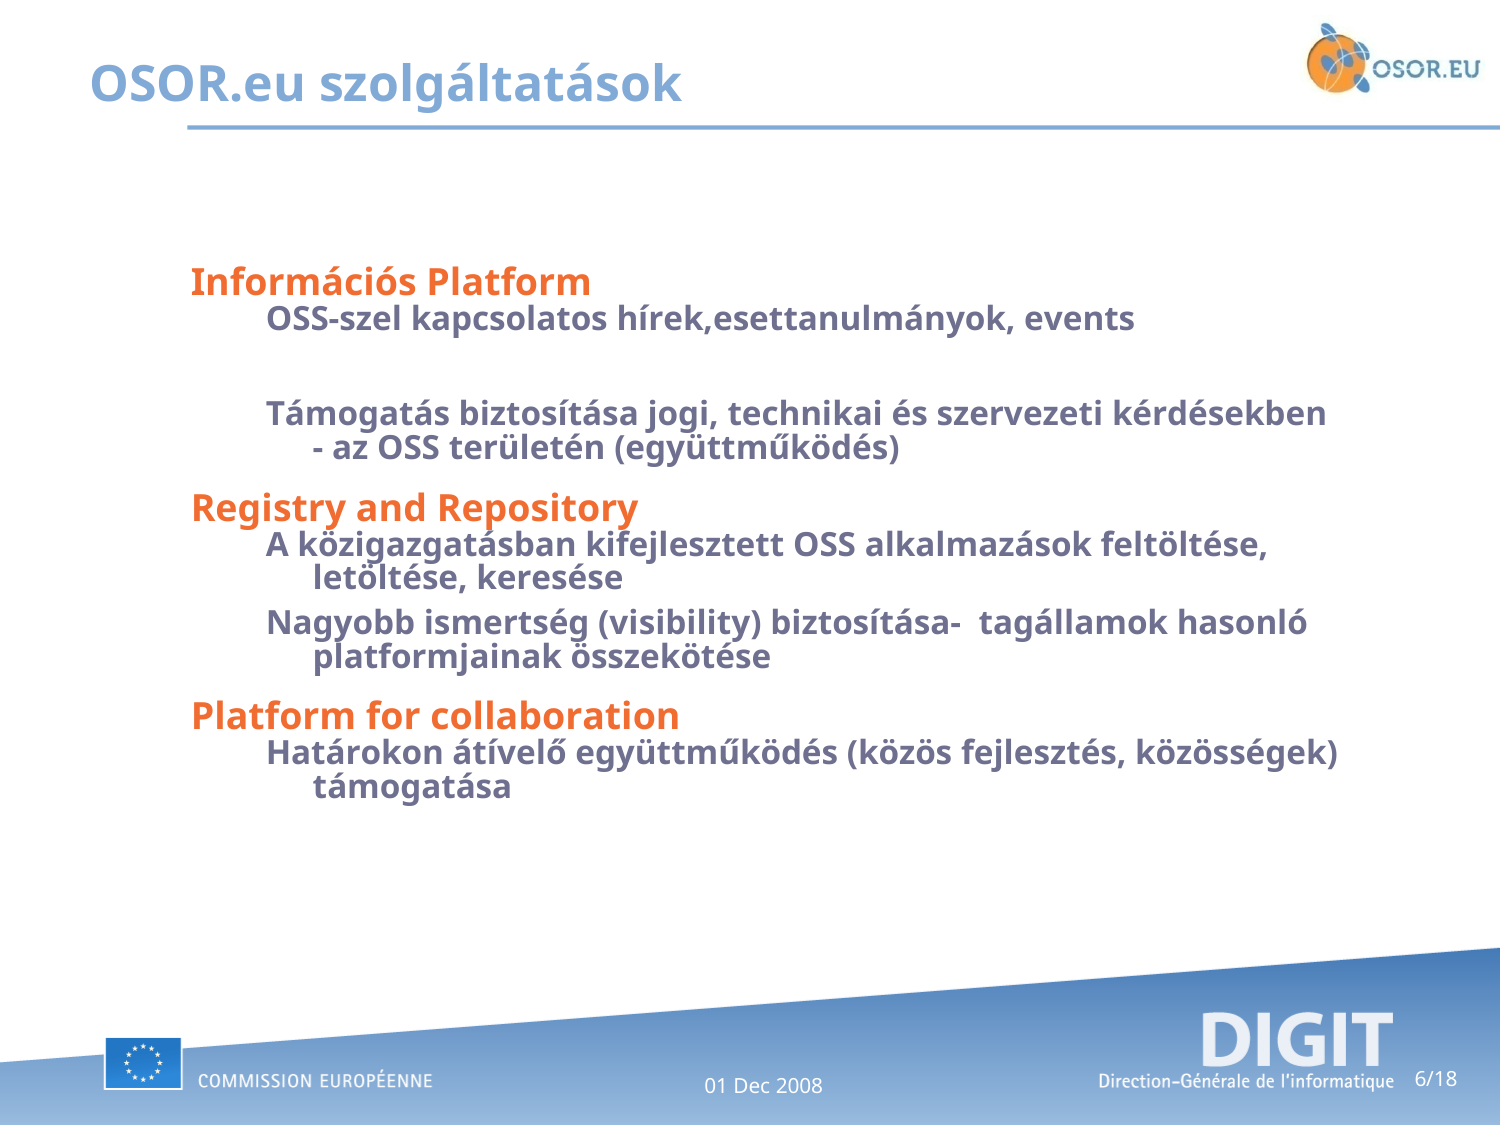

# OSOR.eu szolgáltatások
Információs Platform
OSS-szel kapcsolatos hírek,esettanulmányok, events
Támogatás biztosítása jogi, technikai és szervezeti kérdésekben - az OSS területén (együttműködés)
Registry and Repository
A közigazgatásban kifejlesztett OSS alkalmazások feltöltése, letöltése, keresése
Nagyobb ismertség (visibility) biztosítása- tagállamok hasonló platformjainak összekötése
Platform for collaboration
Határokon átívelő együttműködés (közös fejlesztés, közösségek) támogatása
01 Dec 2008